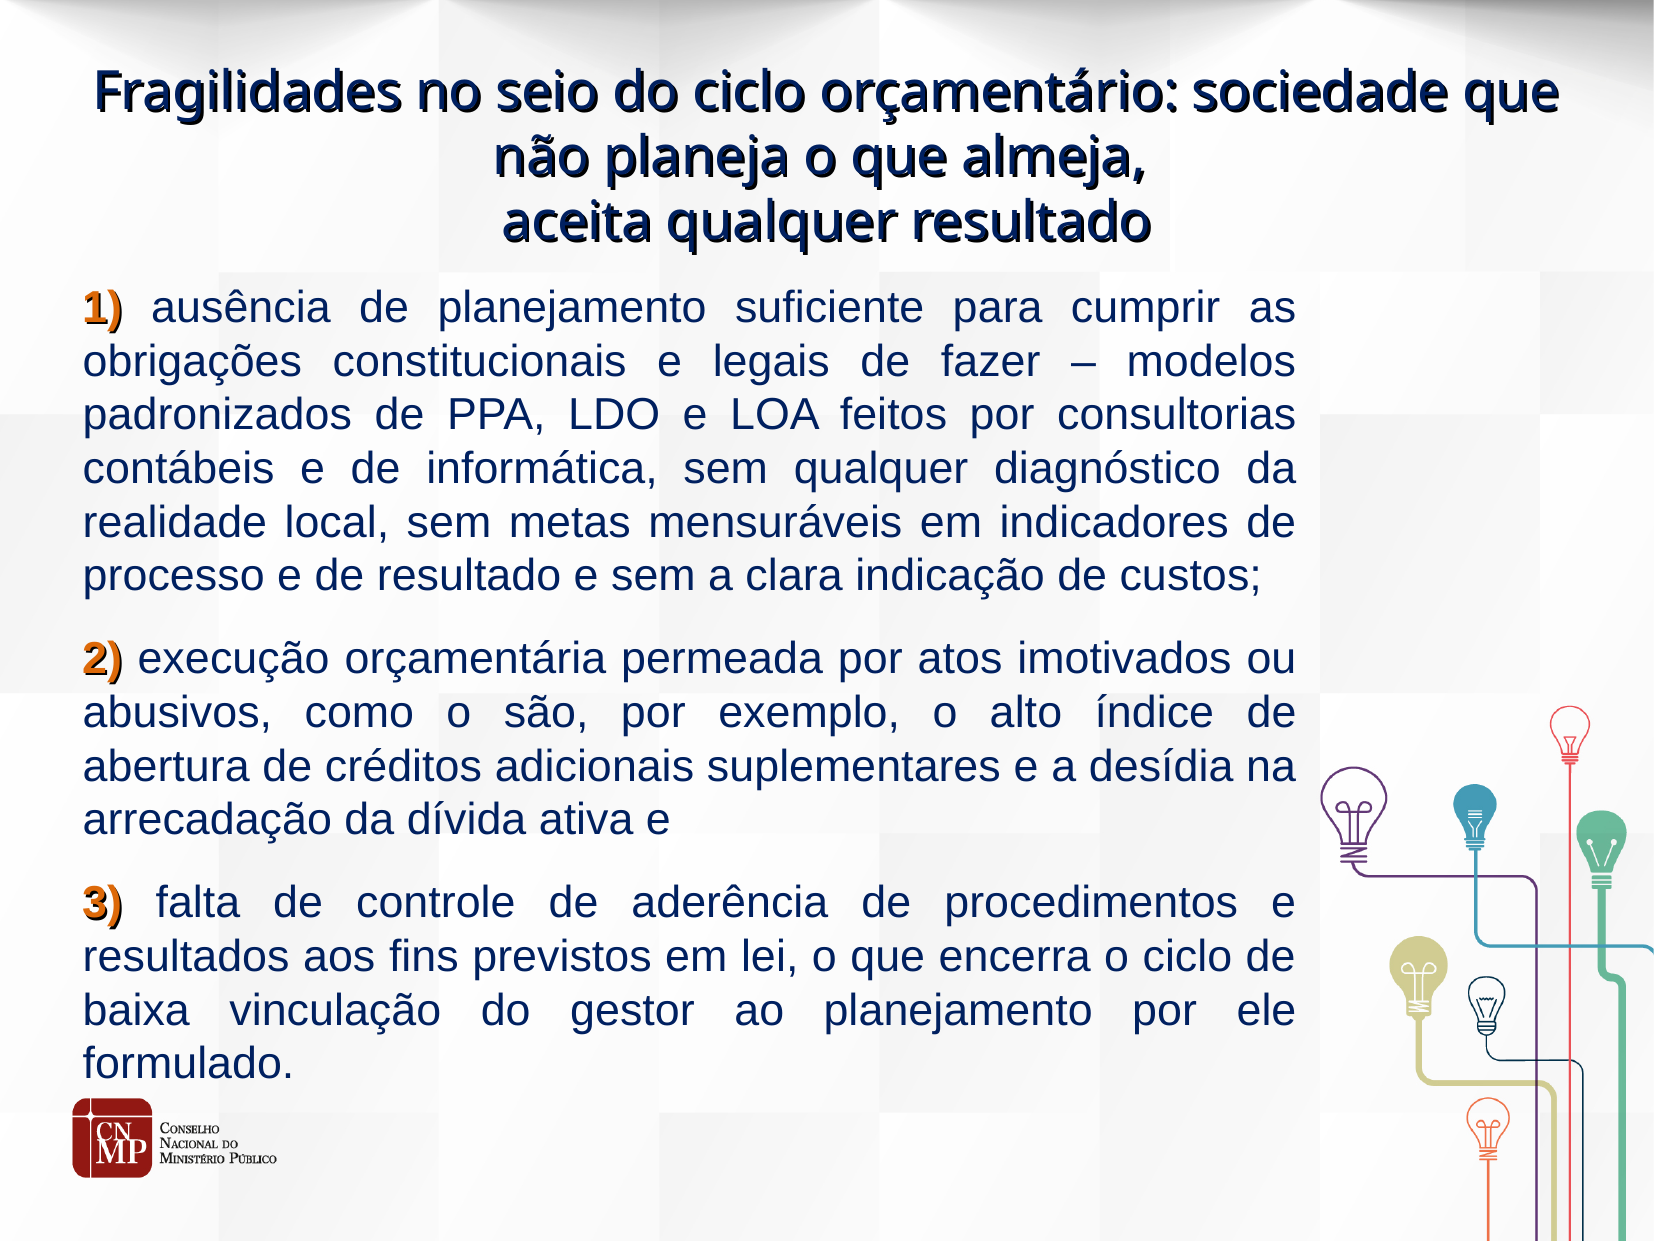

# Fragilidades no seio do ciclo orçamentário: sociedade que não planeja o que almeja, aceita qualquer resultado
1) ausência de planejamento suficiente para cumprir as obrigações constitucionais e legais de fazer – modelos padronizados de PPA, LDO e LOA feitos por consultorias contábeis e de informática, sem qualquer diagnóstico da realidade local, sem metas mensuráveis em indicadores de processo e de resultado e sem a clara indicação de custos;
2) execução orçamentária permeada por atos imotivados ou abusivos, como o são, por exemplo, o alto índice de abertura de créditos adicionais suplementares e a desídia na arrecadação da dívida ativa e
3) falta de controle de aderência de procedimentos e resultados aos fins previstos em lei, o que encerra o ciclo de baixa vinculação do gestor ao planejamento por ele formulado.